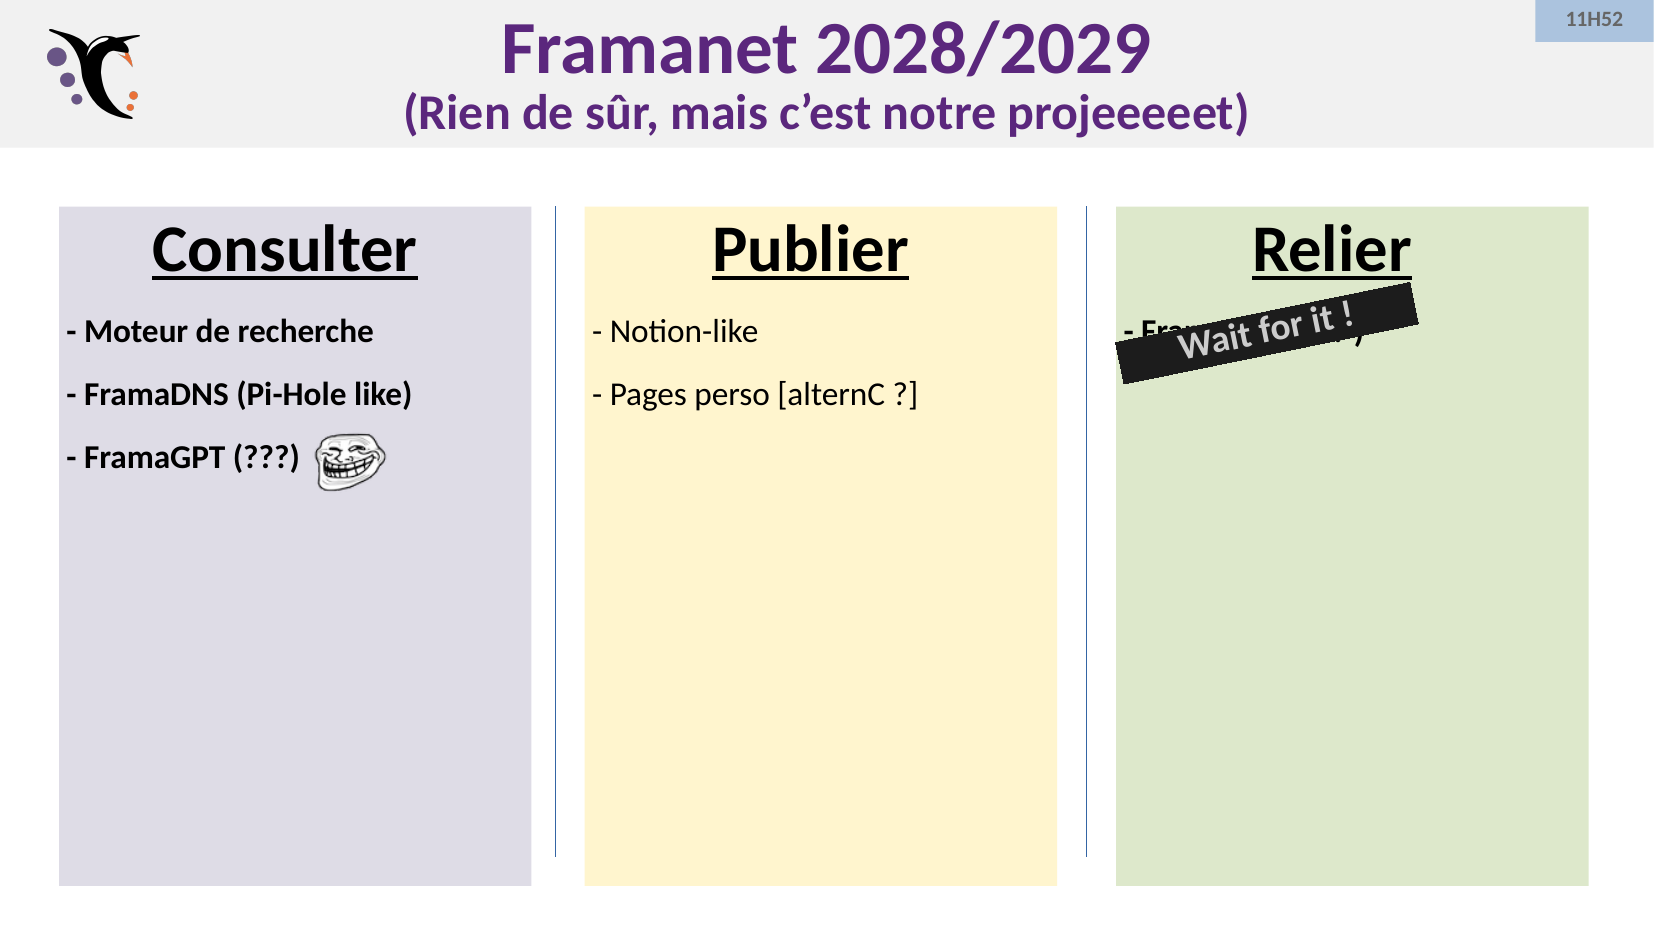

11H52
# Framanet 2028/2029 (Rien de sûr, mais c’est notre projeeeeet)
 Consulter
 - Moteur de recherche
 - FramaDNS (Pi-Hole like)
 - FramaGPT (???)
 Publier
 - Notion-like
 - Pages perso [alternC ?]
 Relier
 - Framamail ( ! ? )
Wait for it !